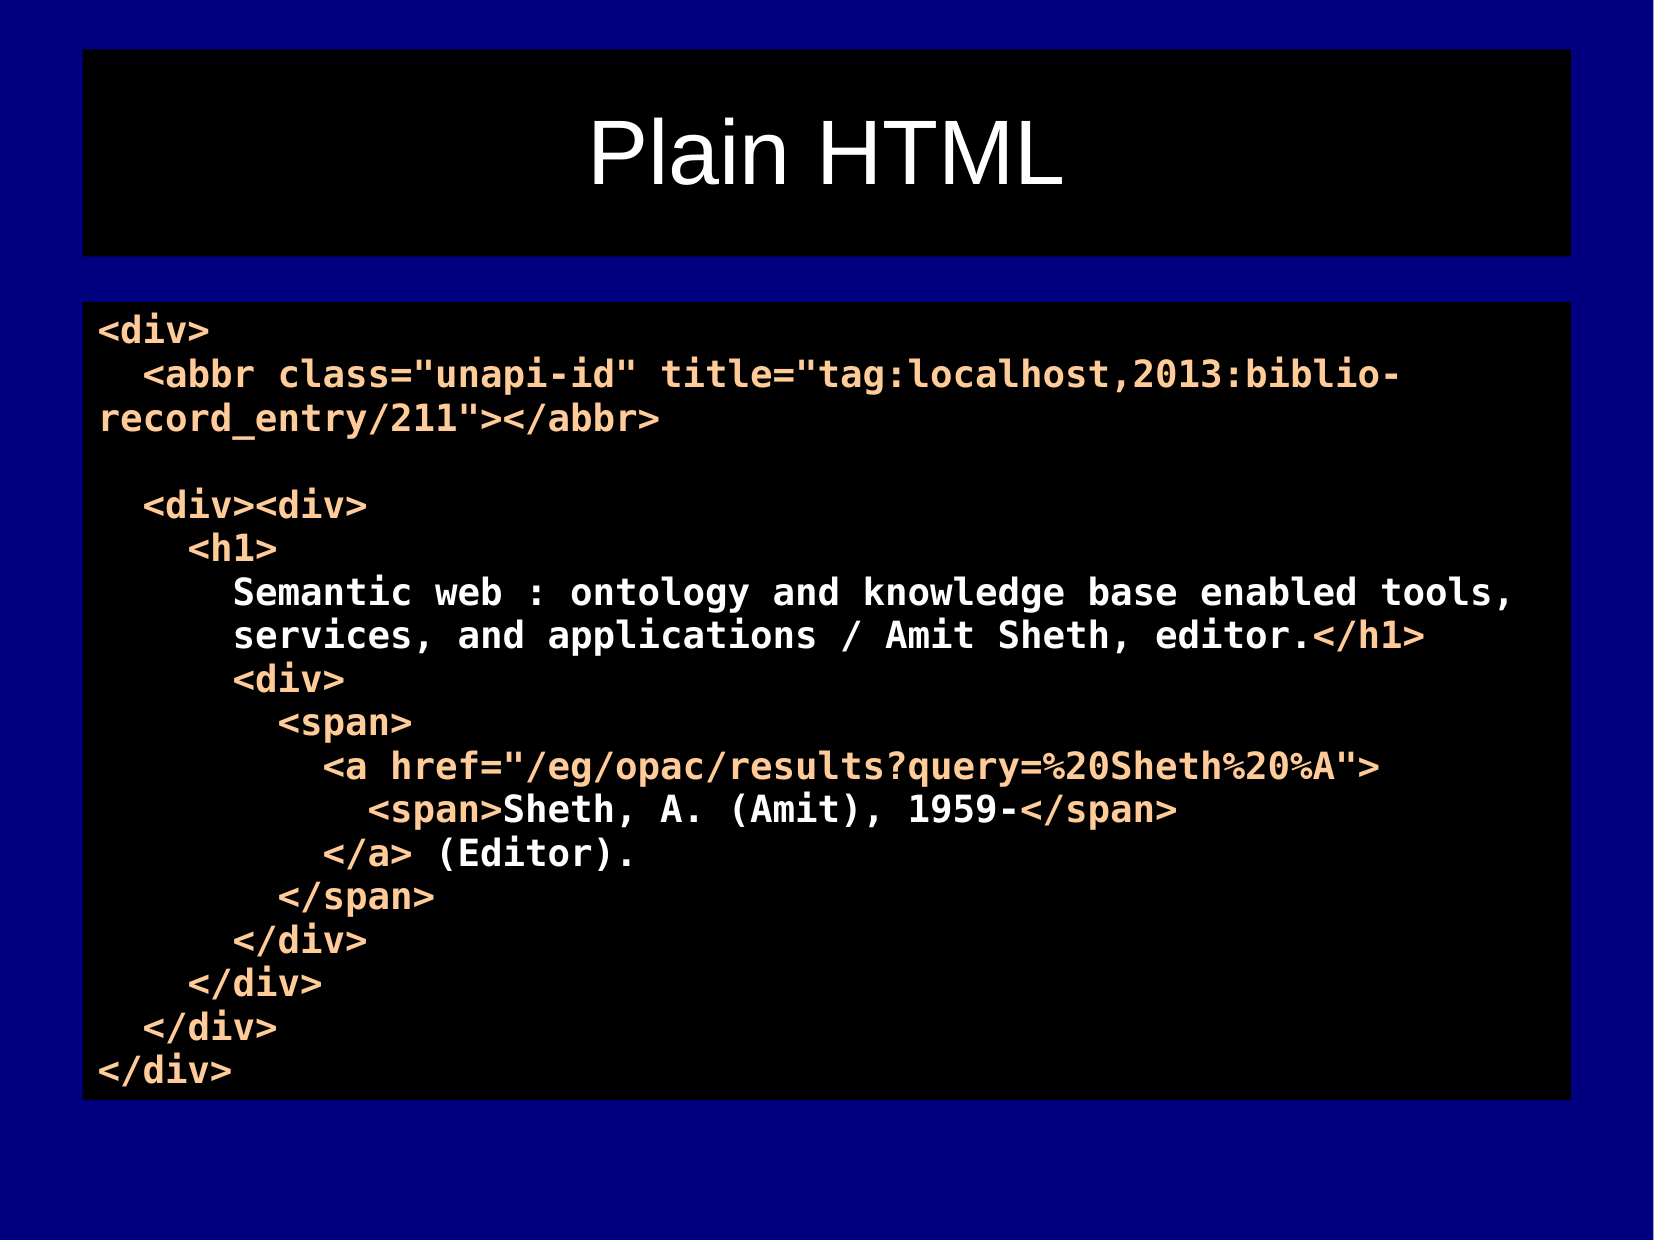

# Plain HTML
<div>
 <abbr class="unapi-id" title="tag:localhost,2013:biblio-record_entry/211"></abbr>
 <div><div>
 <h1>
 Semantic web : ontology and knowledge base enabled tools,
 services, and applications / Amit Sheth, editor.</h1>
 <div>
 <span>
 <a href="/eg/opac/results?query=%20Sheth%20%A">
 <span>Sheth, A. (Amit), 1959-</span>
 </a> (Editor).
 </span>
 </div>
 </div>
 </div>
</div>